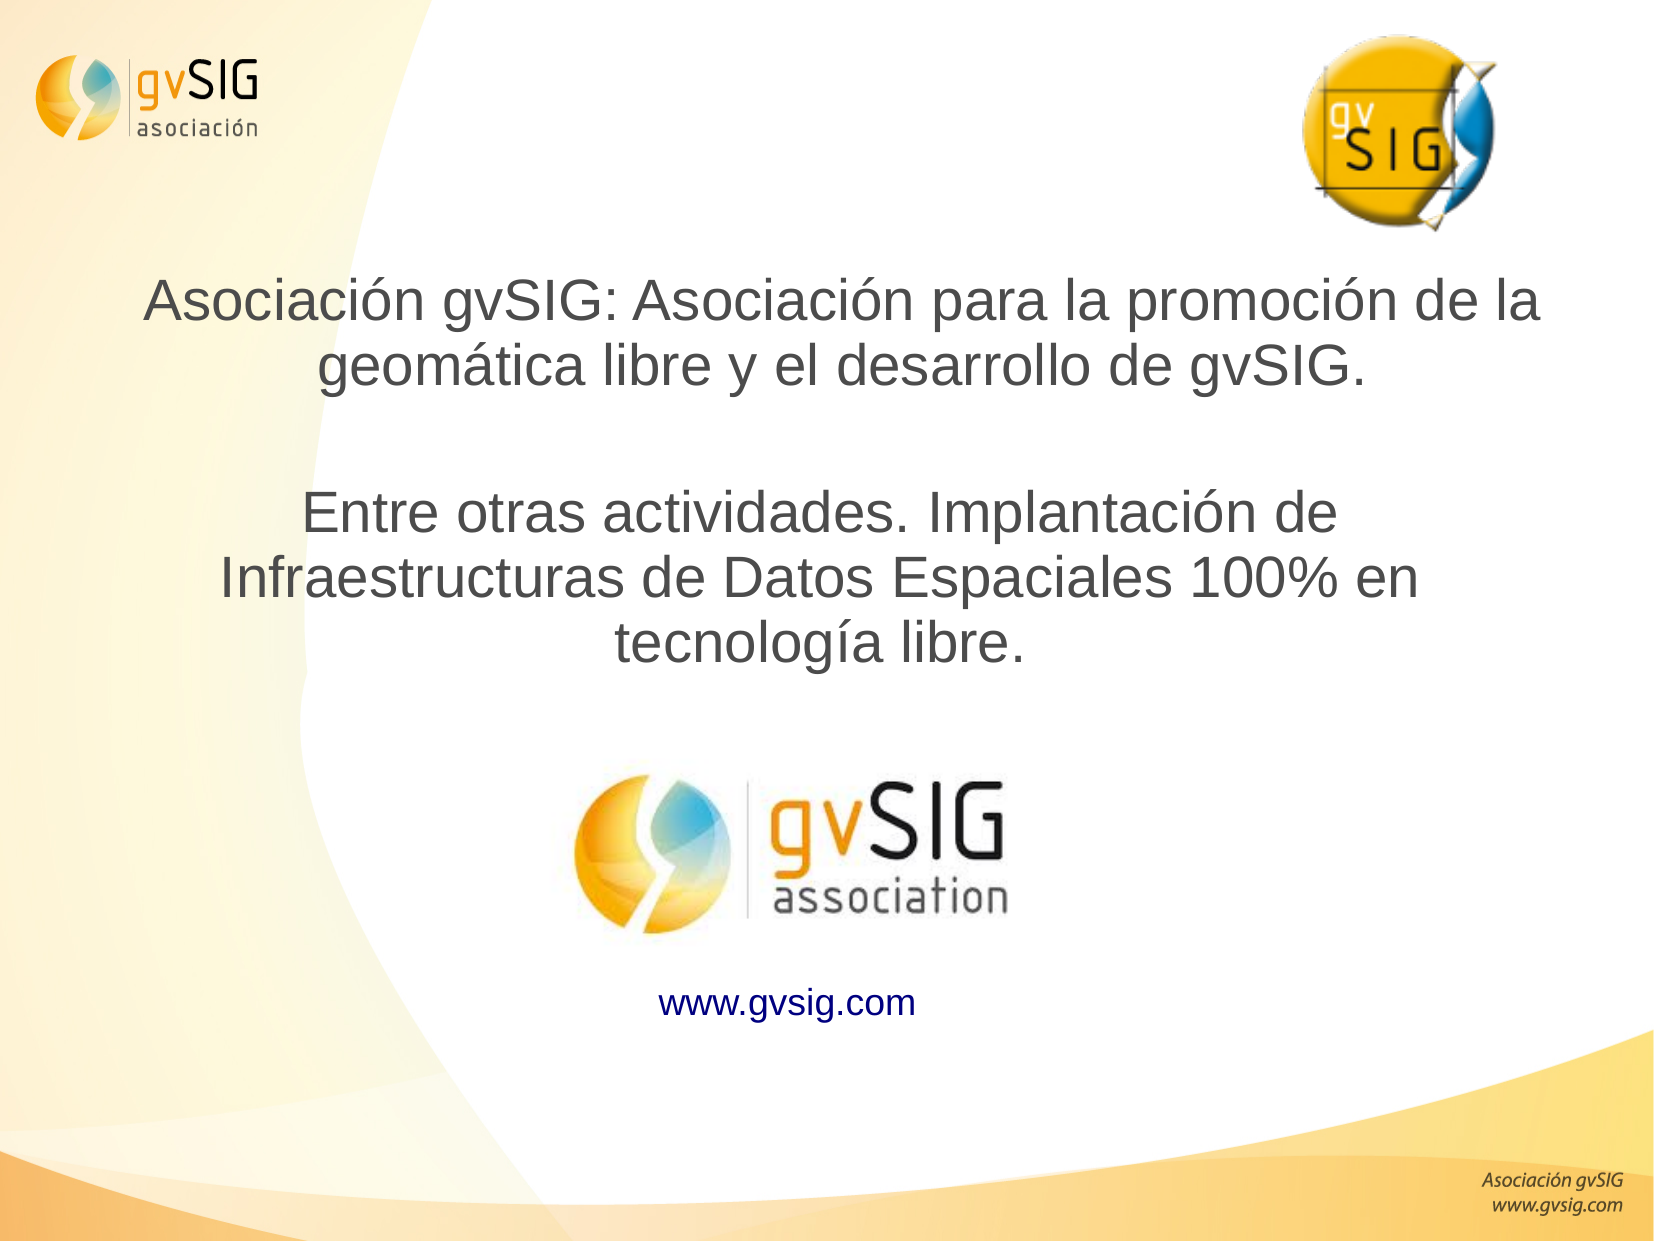

Asociación gvSIG: Asociación para la promoción de la geomática libre y el desarrollo de gvSIG.
Entre otras actividades. Implantación de Infraestructuras de Datos Espaciales 100% en tecnología libre.
www.gvsig.com